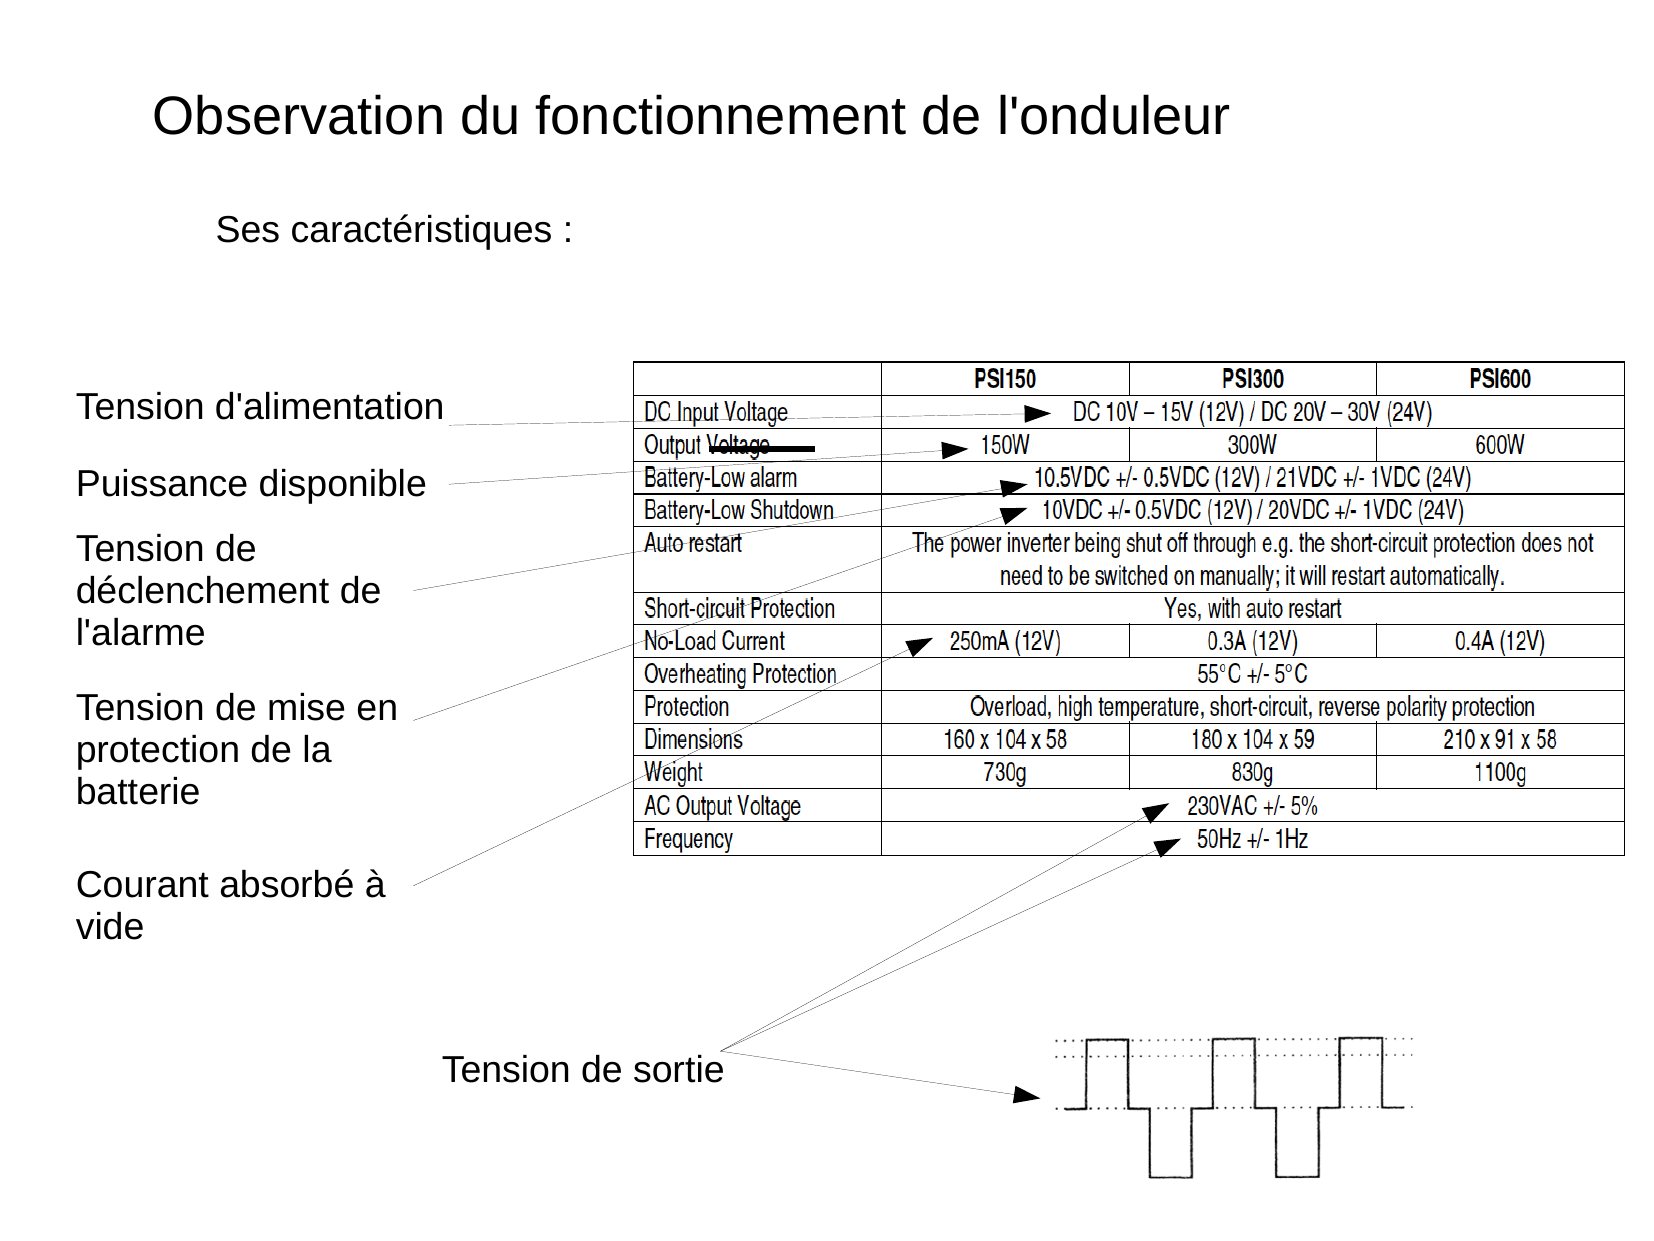

Observation du fonctionnement de l'onduleur
Ses caractéristiques :
Tension d'alimentation
Puissance disponible
Tension de déclenchement de l'alarme
Tension de mise en protection de la batterie
Courant absorbé à vide
Tension de sortie